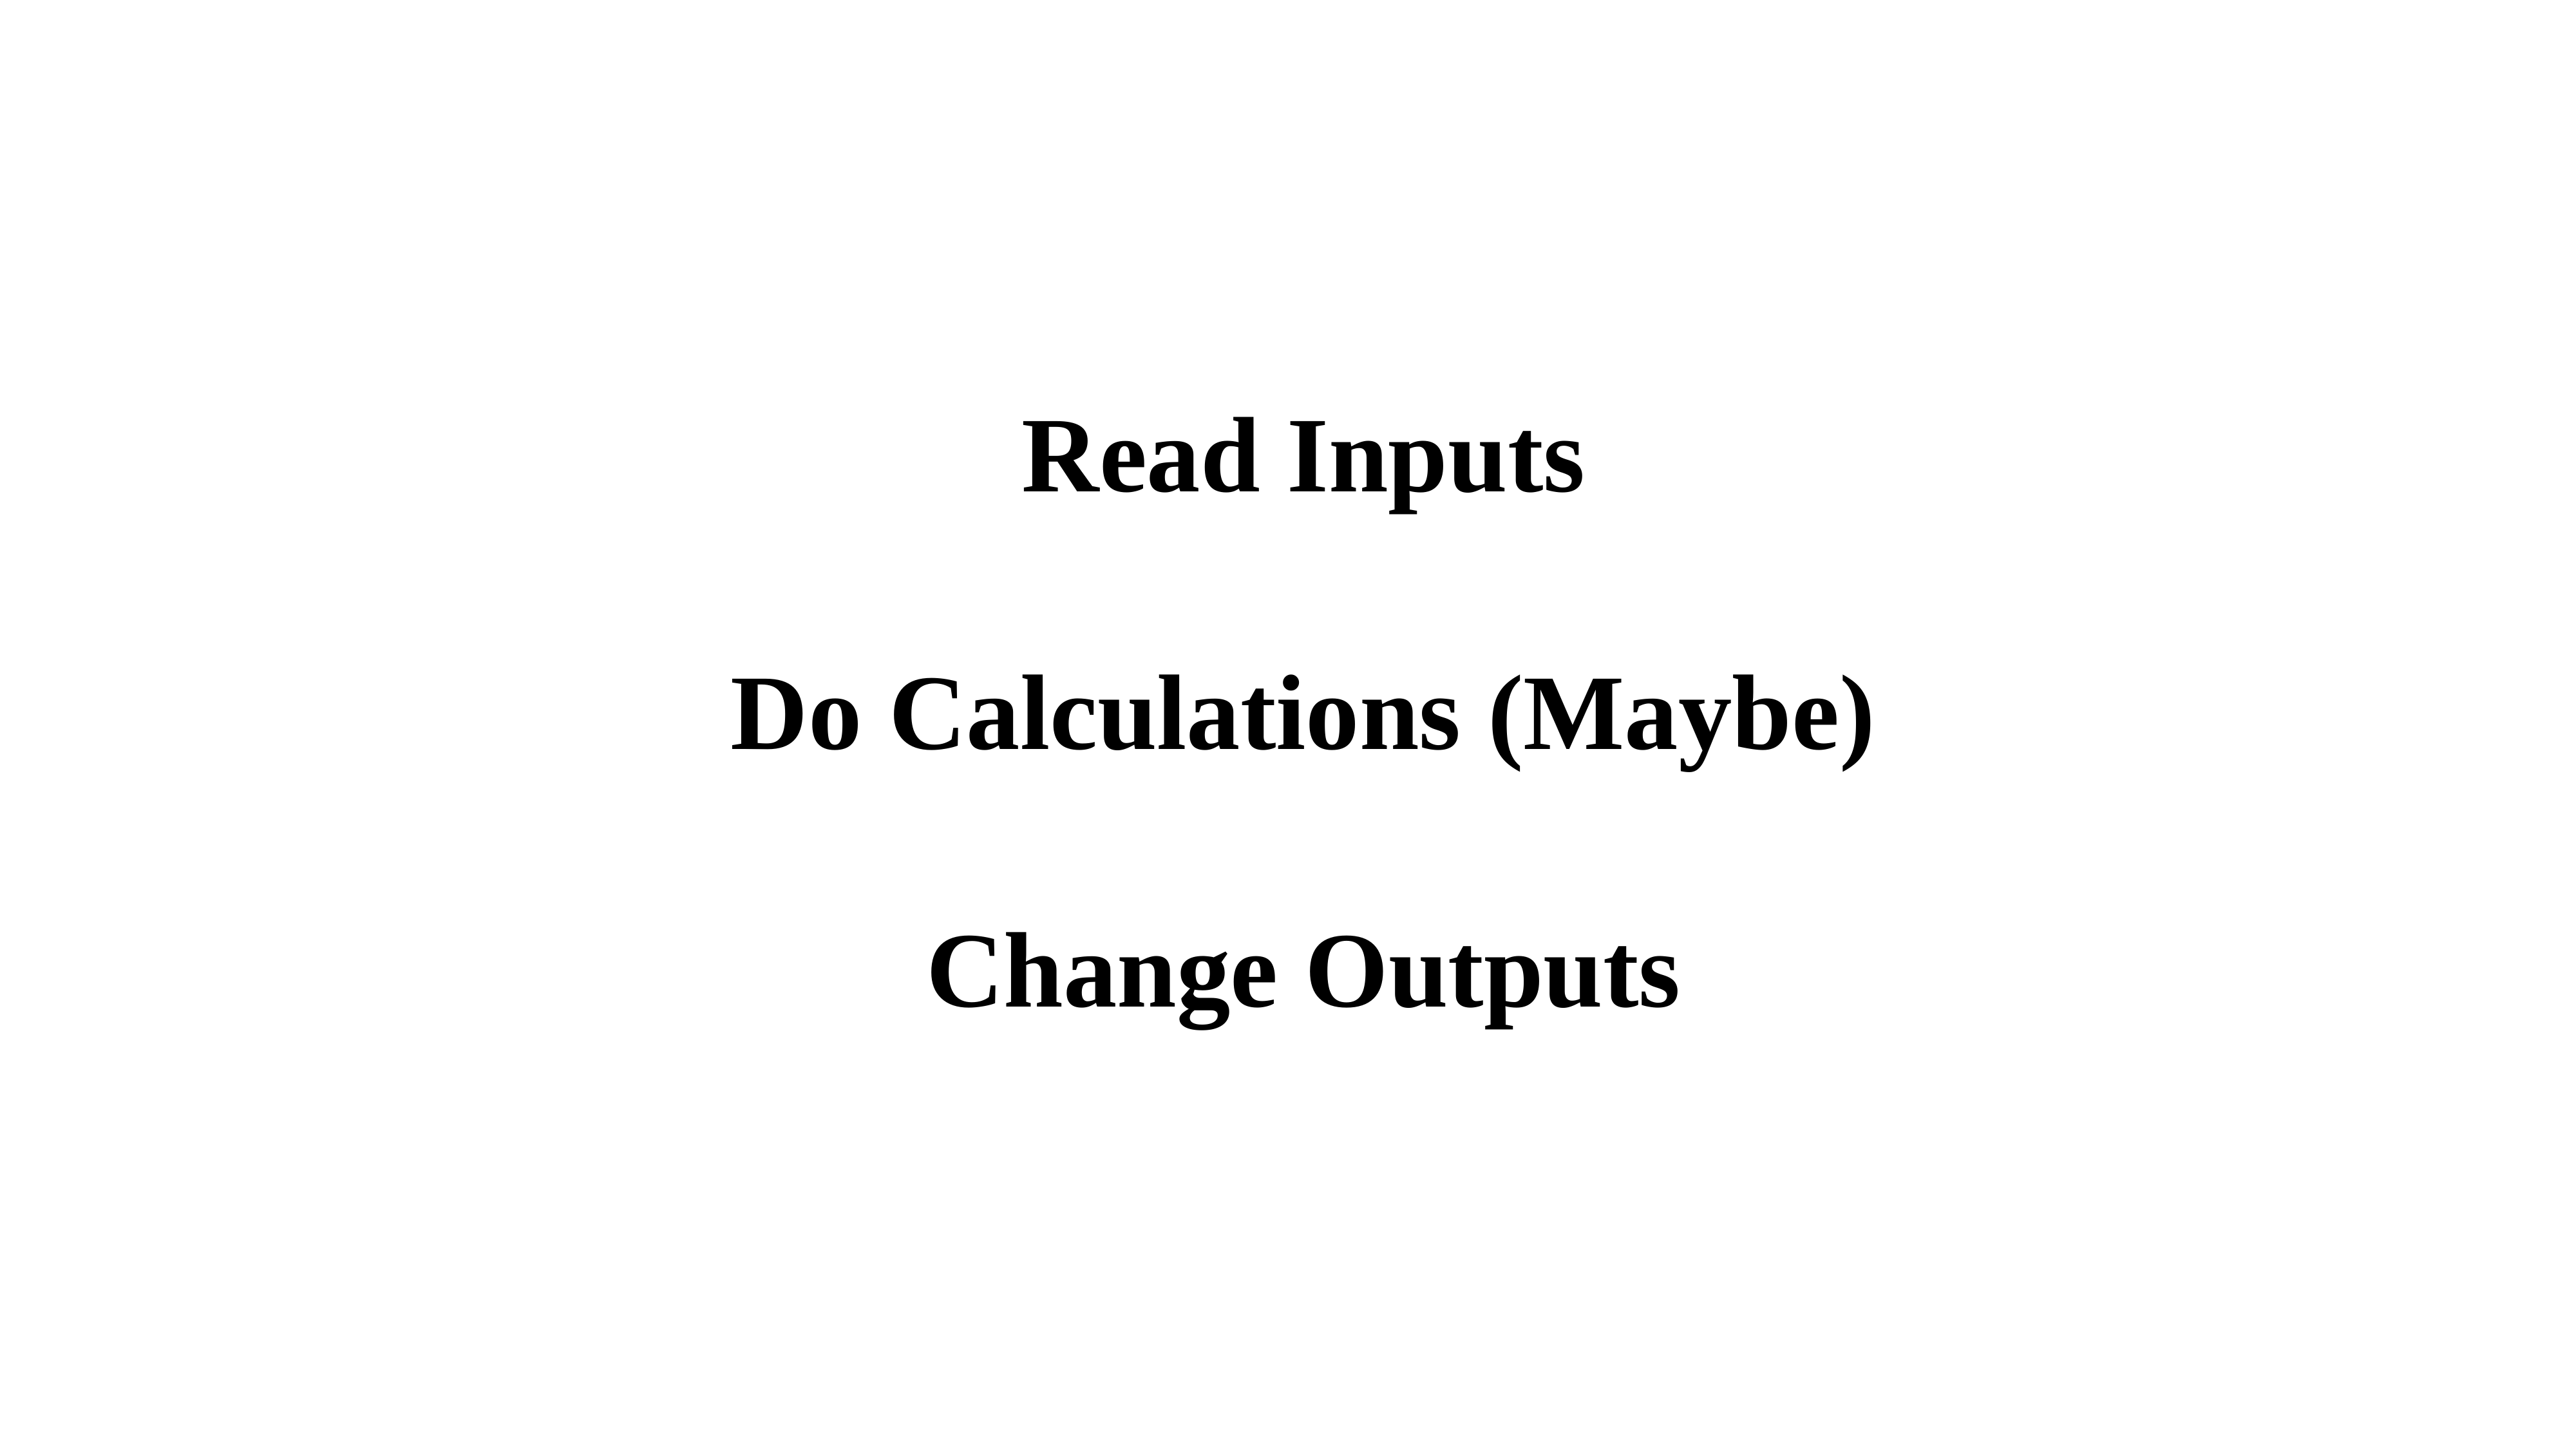

# Read Inputs Do Calculations (Maybe) Change Outputs